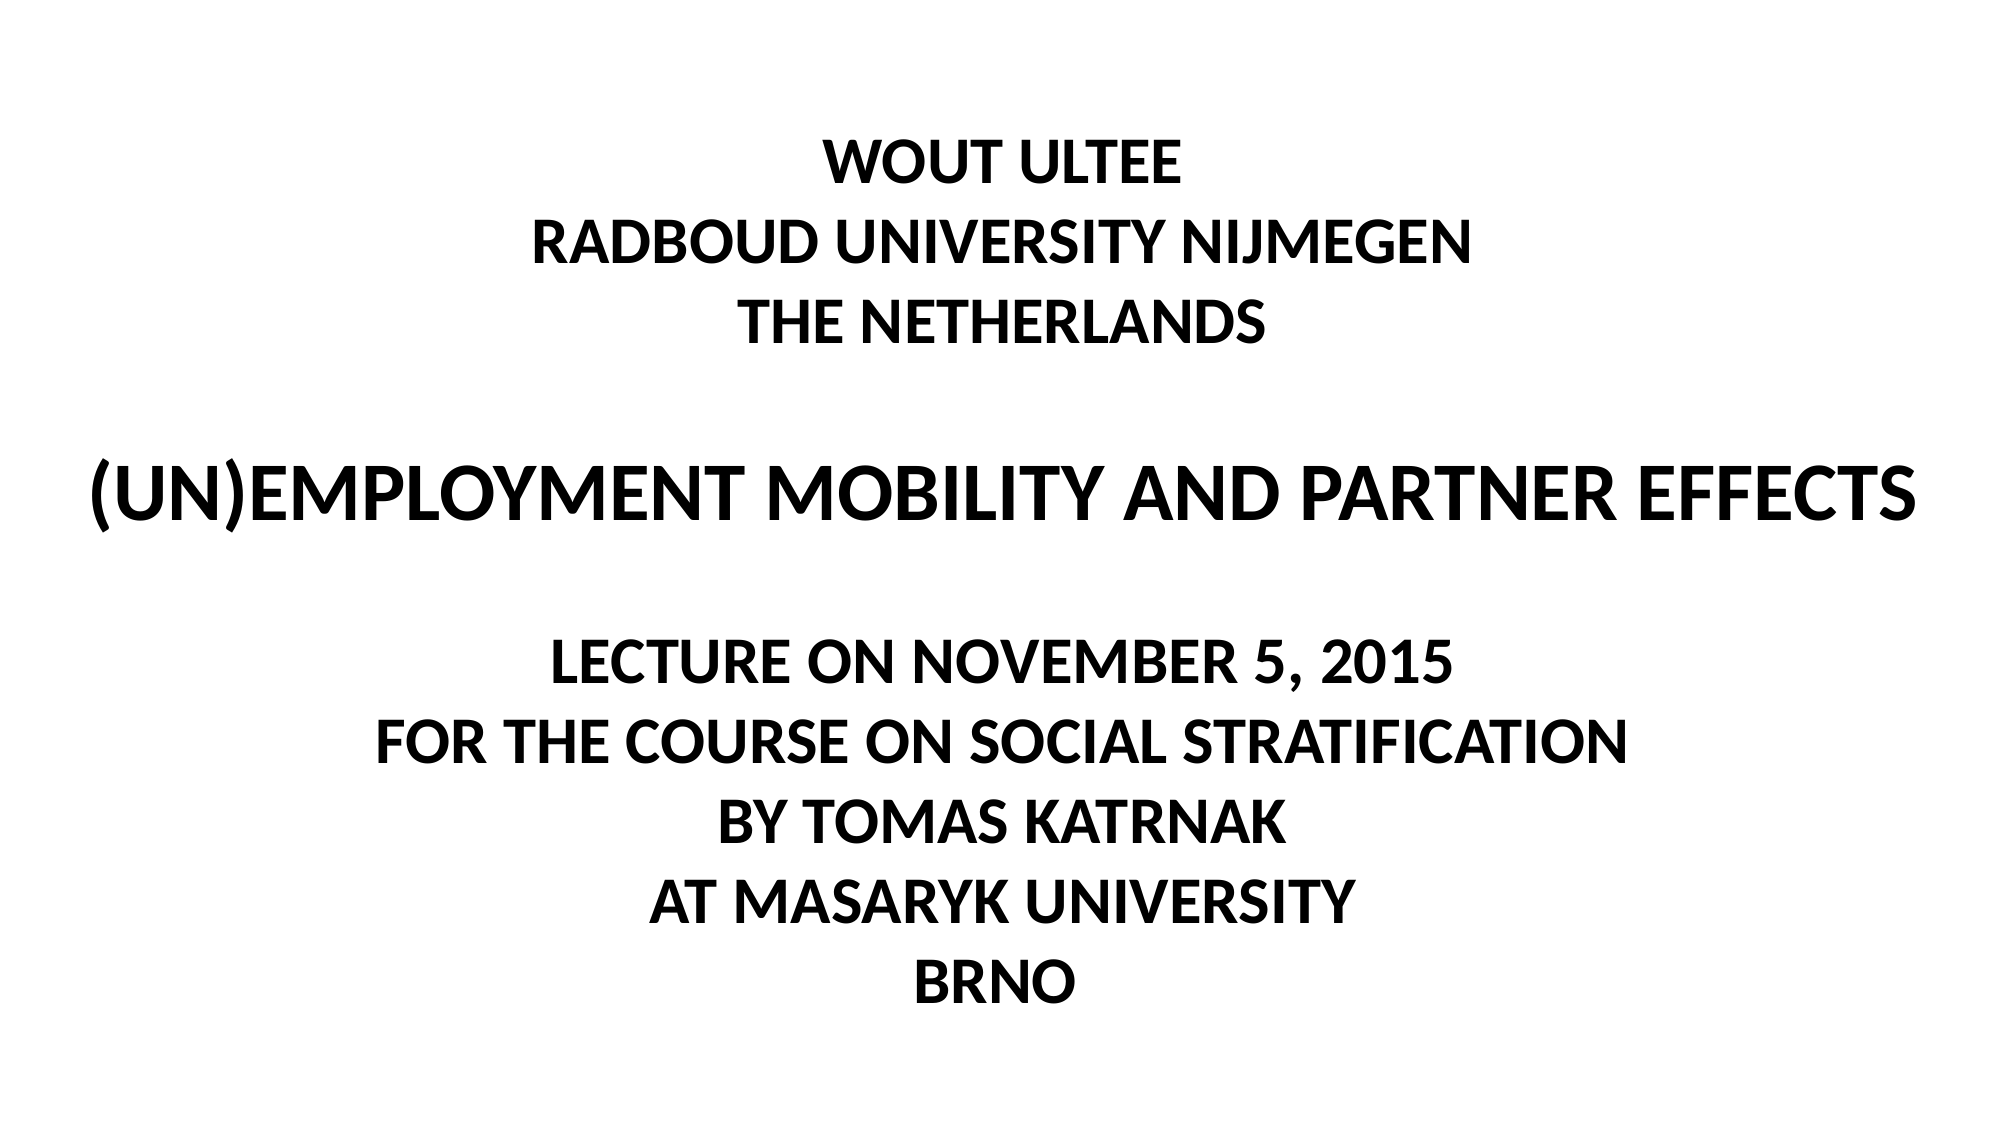

WOUT ULTEE
RADBOUD UNIVERSITY NIJMEGEN
THE NETHERLANDS
(UN)EMPLOYMENT MOBILITY AND PARTNER EFFECTS
LECTURE ON NOVEMBER 5, 2015
FOR THE COURSE ON SOCIAL STRATIFICATION
BY TOMAS KATRNAK
AT MASARYK UNIVERSITY
BRNO